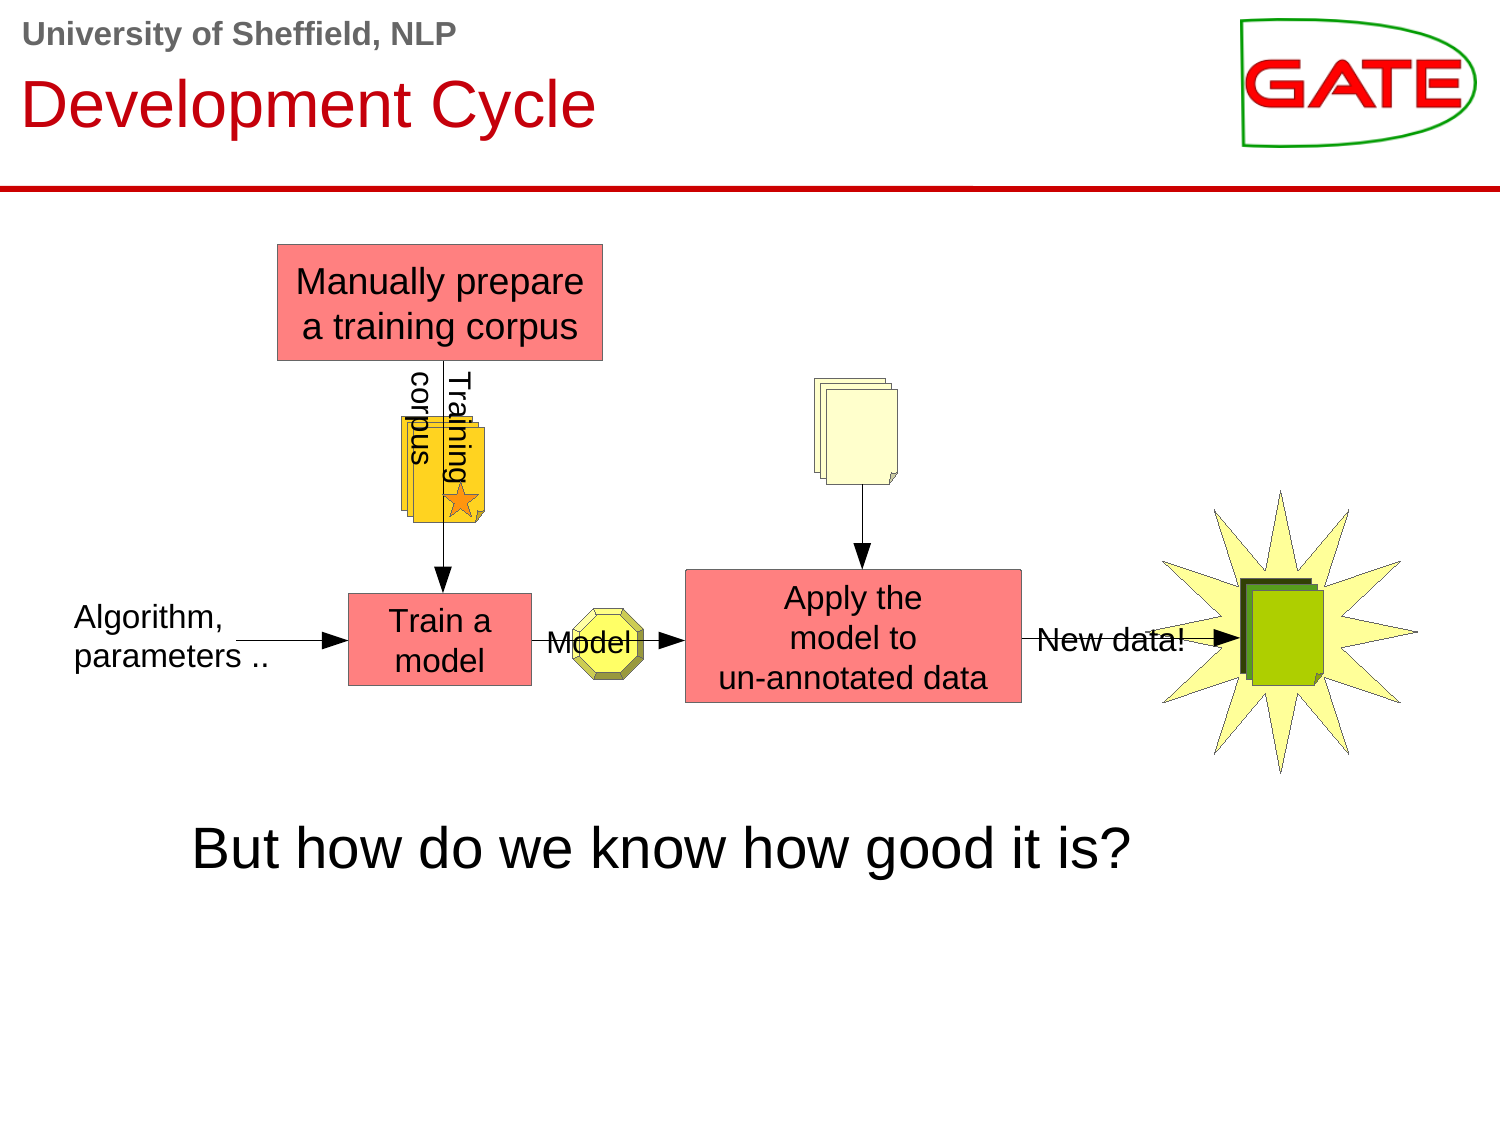

# Development Cycle
Manually prepare
a training corpus
Training
corpus
Apply the
model to
un-annotated data
Algorithm,
parameters ..
Train a
model
New data!
Model
But how do we know how good it is?